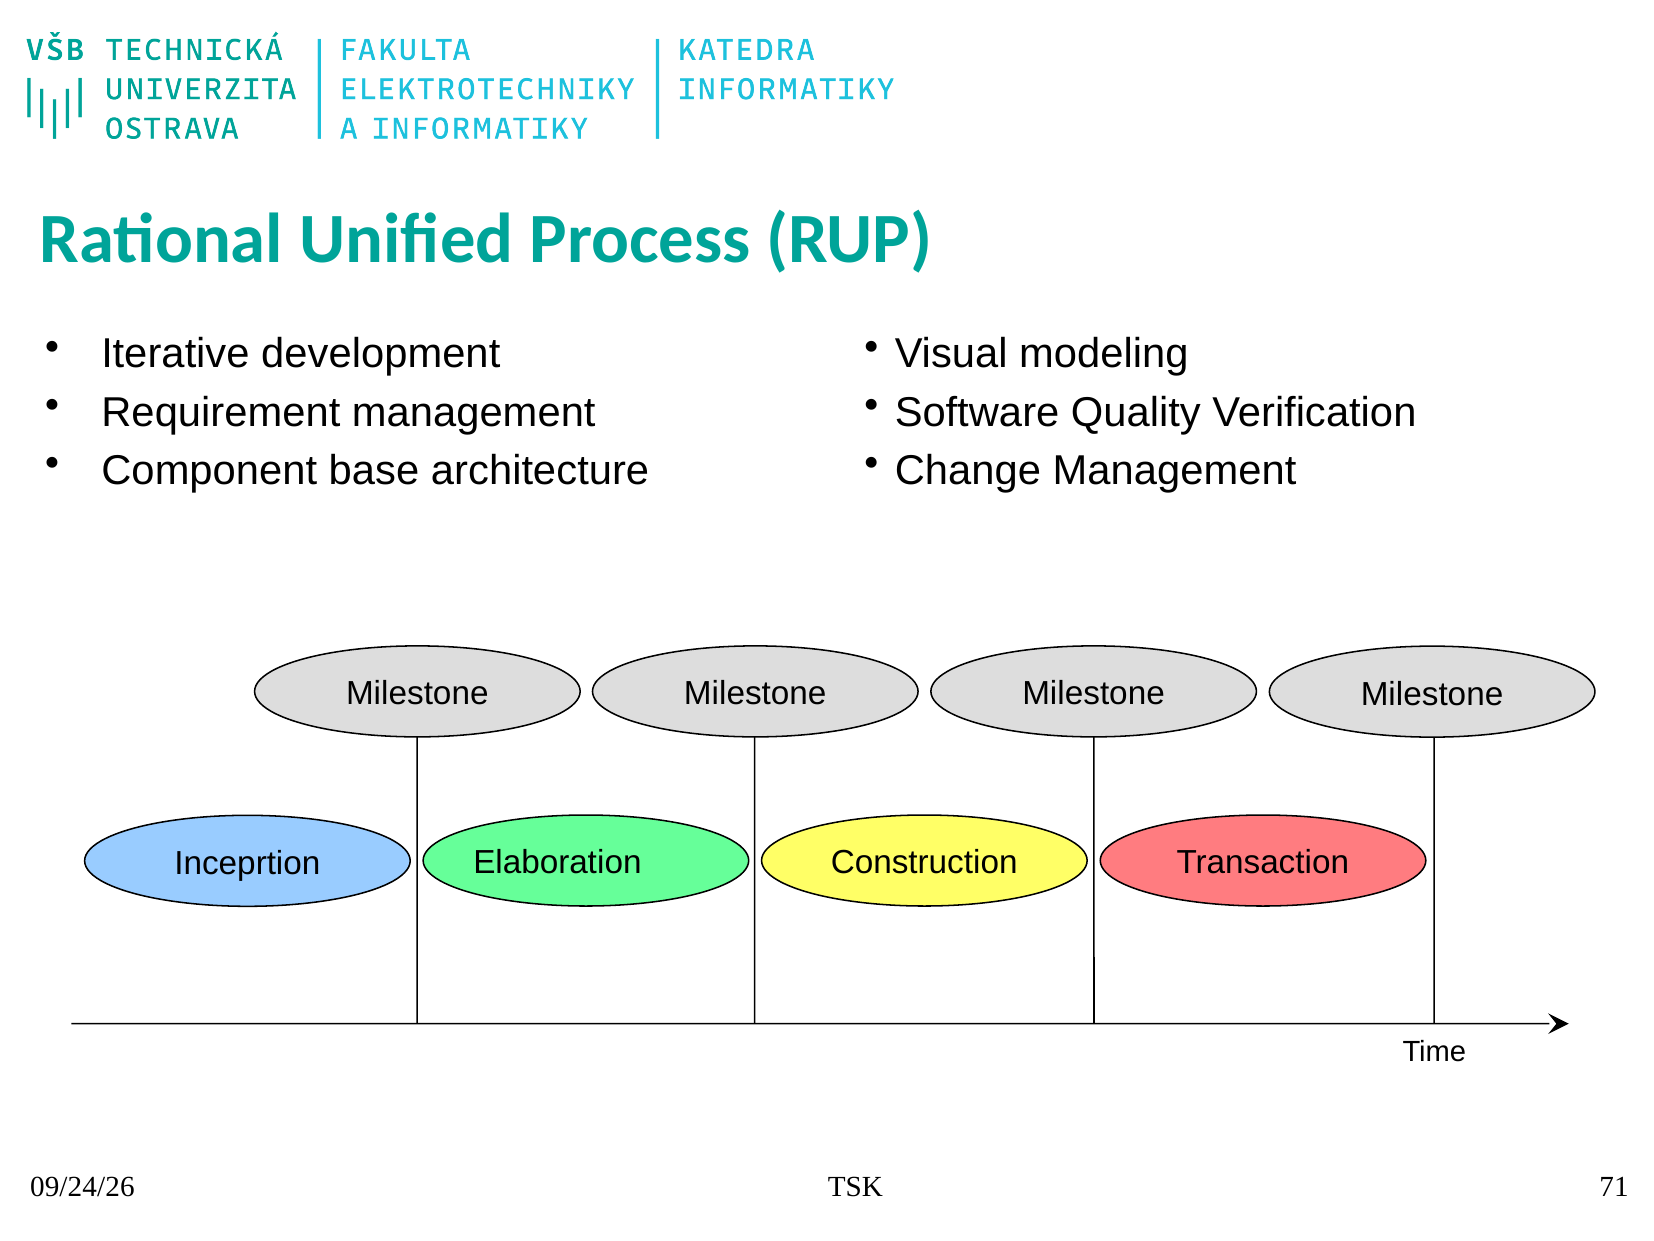

# Rational Unified Process (RUP)
Iterative development
Requirement management
Component base architecture
Visual modeling
Software Quality Verification
Change Management
Milestone
Milestone
Milestone
Milestone
Elaboration
Construction
Transaction
Inceprtion
Time
TSK
71